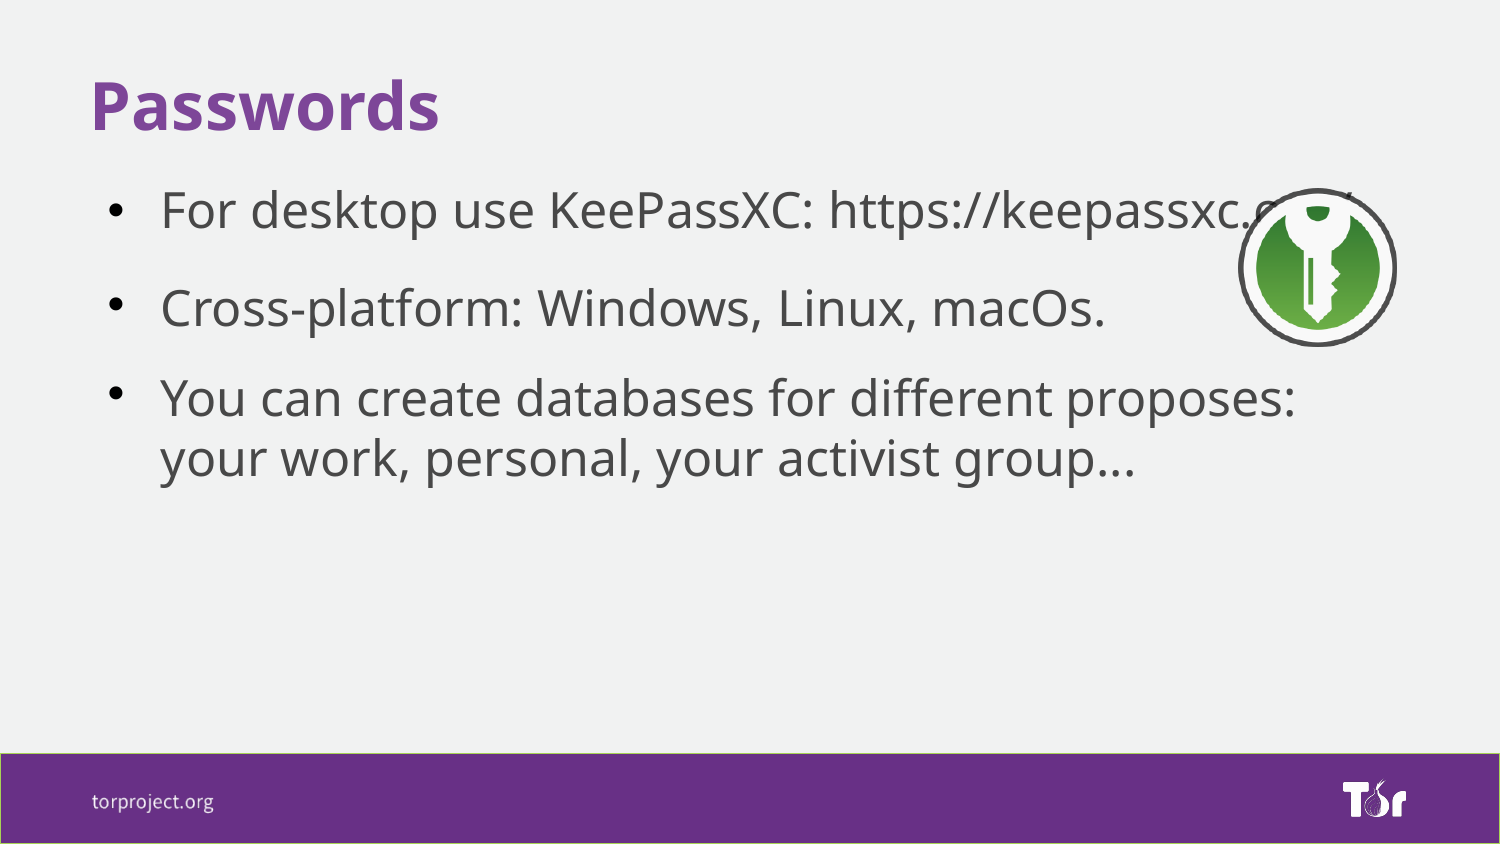

Passwords
For desktop use KeePassXC: https://keepassxc.org/
Cross-platform: Windows, Linux, macOs.
You can create databases for different proposes: your work, personal, your activist group...